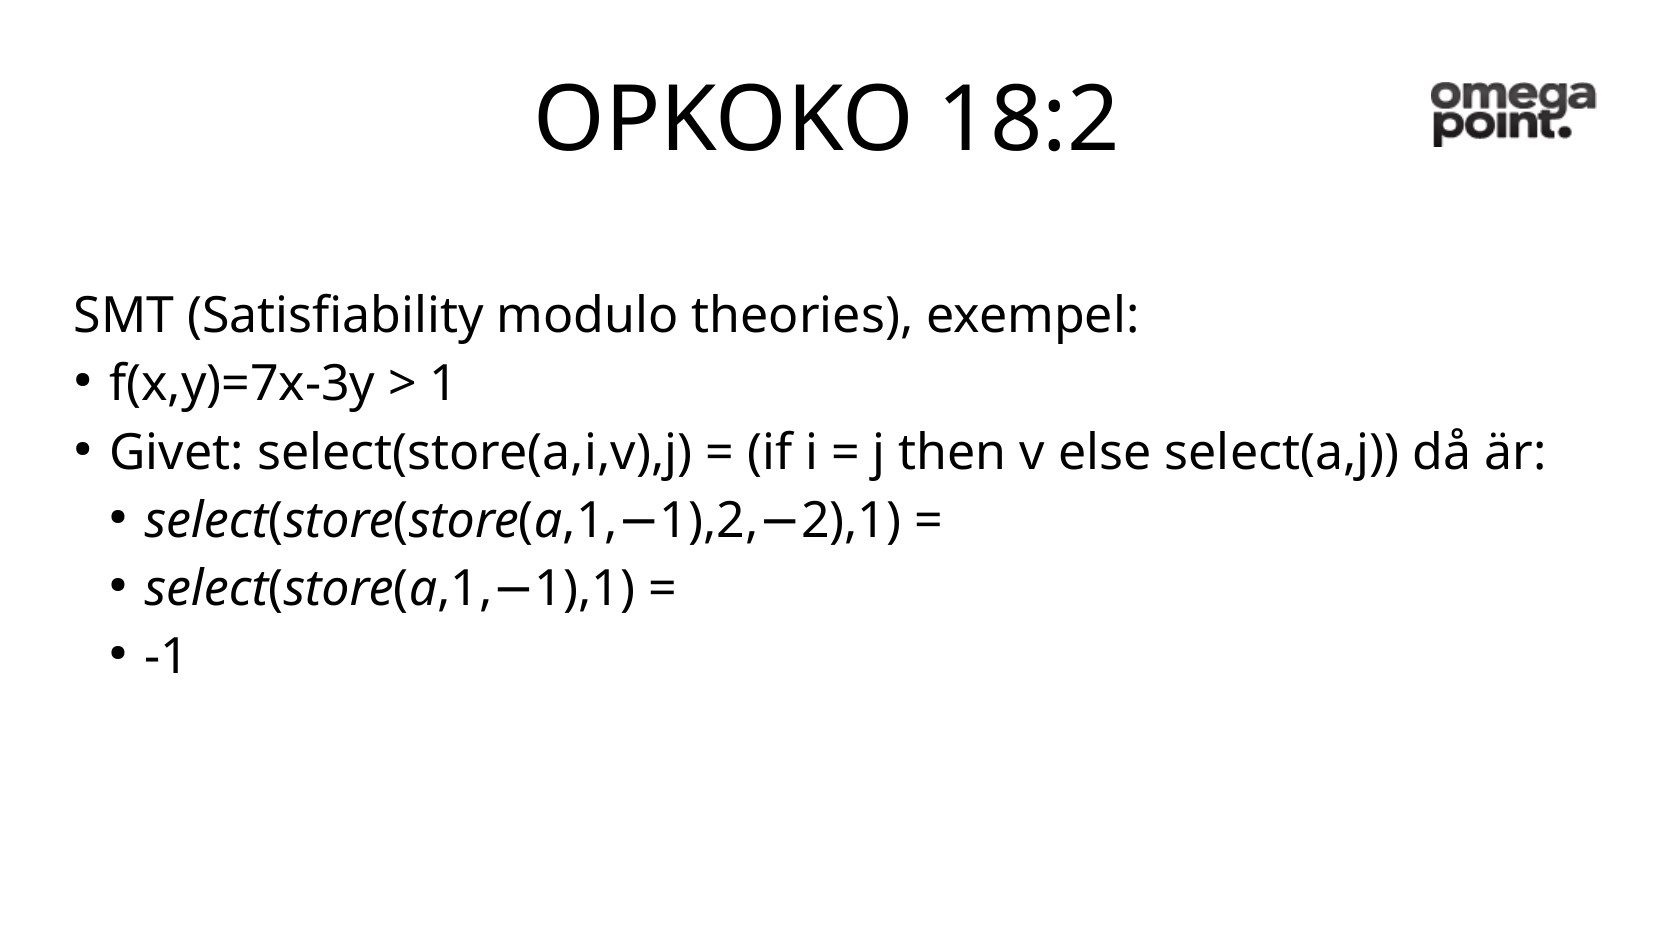

# OPKOKO 18:2
SMT (Satisfiability modulo theories), exempel:
f(x,y)=7x-3y > 1
Givet: select(store(a,i,v),j) = (if i = j then v else select(a,j)) då är:
select(store(store(a,1,−1),2,−2),1) =
select(store(a,1,−1),1) =
-1